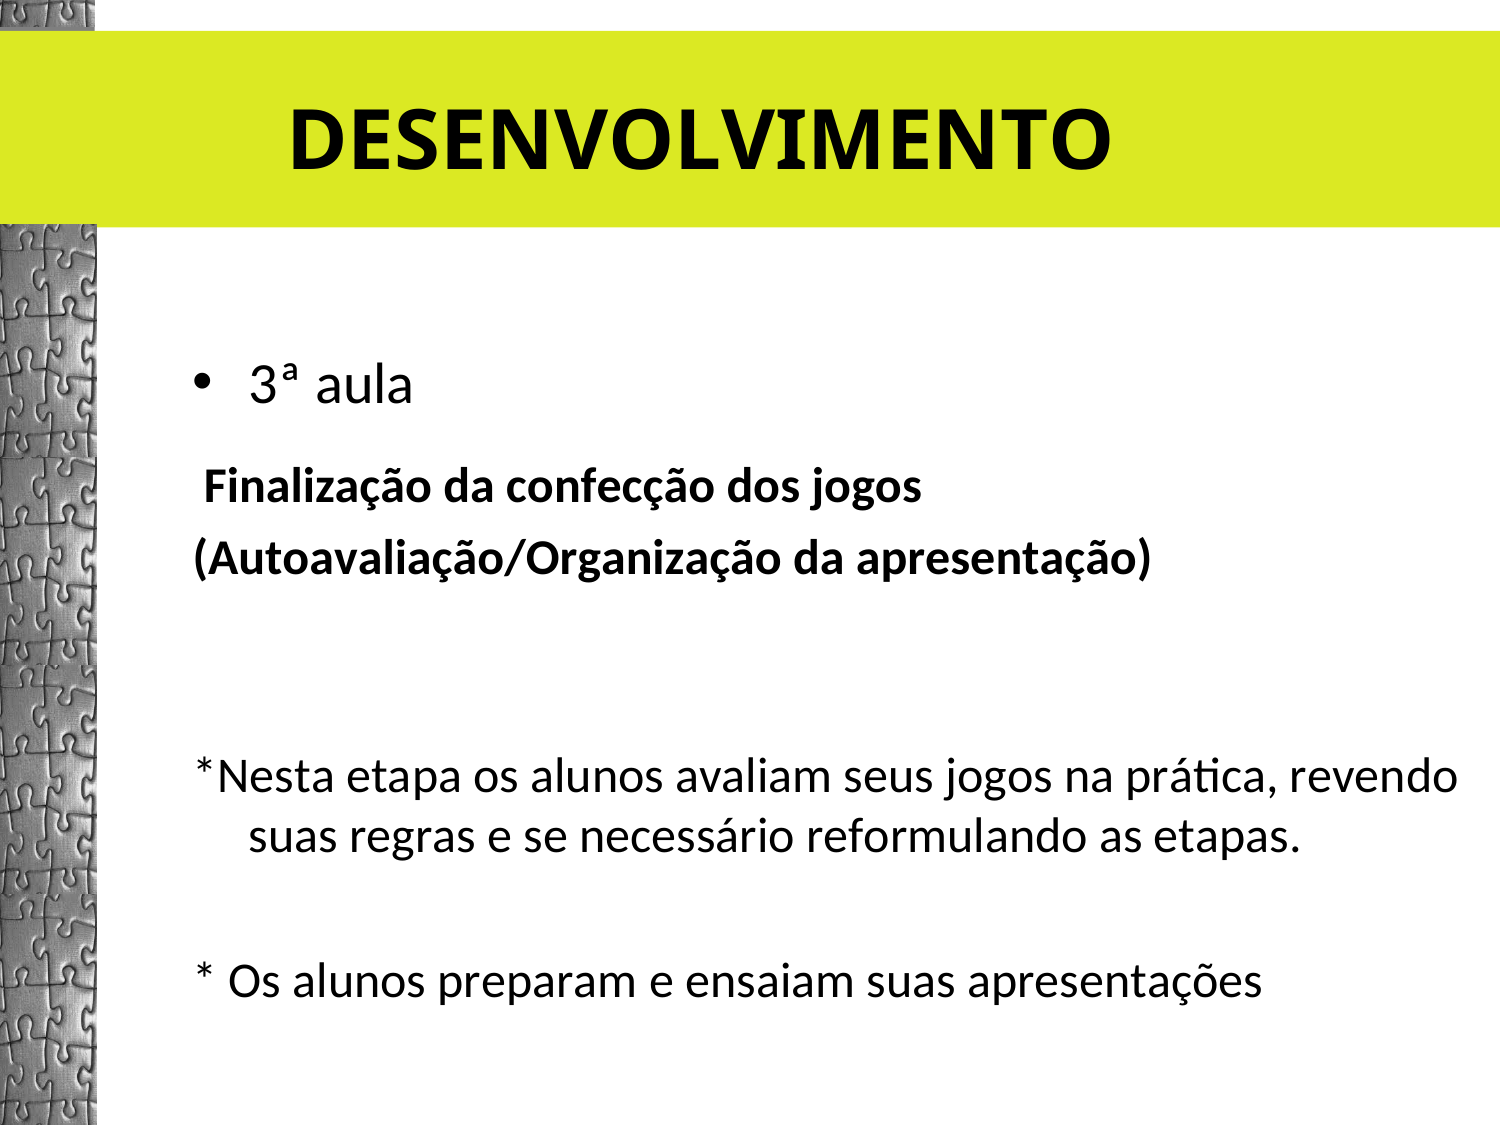

# DESENVOLVIMENTO
3ª aula
 Finalização da confecção dos jogos
(Autoavaliação/Organização da apresentação)
*Nesta etapa os alunos avaliam seus jogos na prática, revendo suas regras e se necessário reformulando as etapas.
* Os alunos preparam e ensaiam suas apresentações